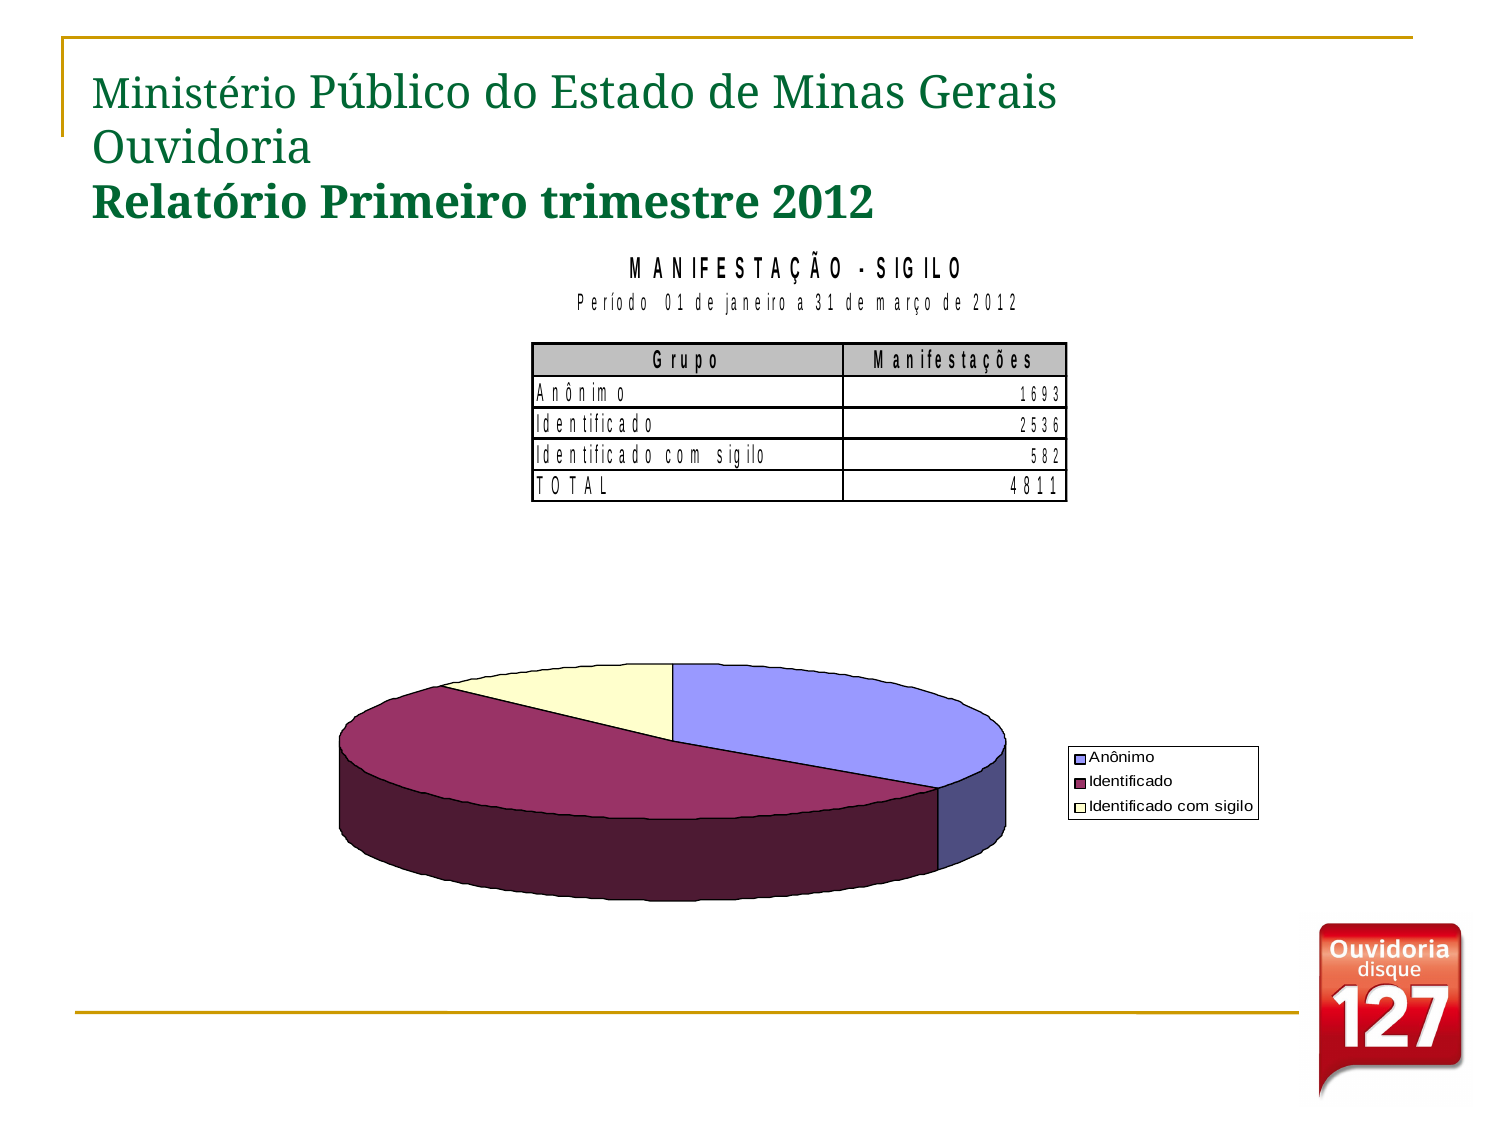

Ministério Público do Estado de Minas Gerais
Ouvidoria
Relatório Primeiro trimestre 2012